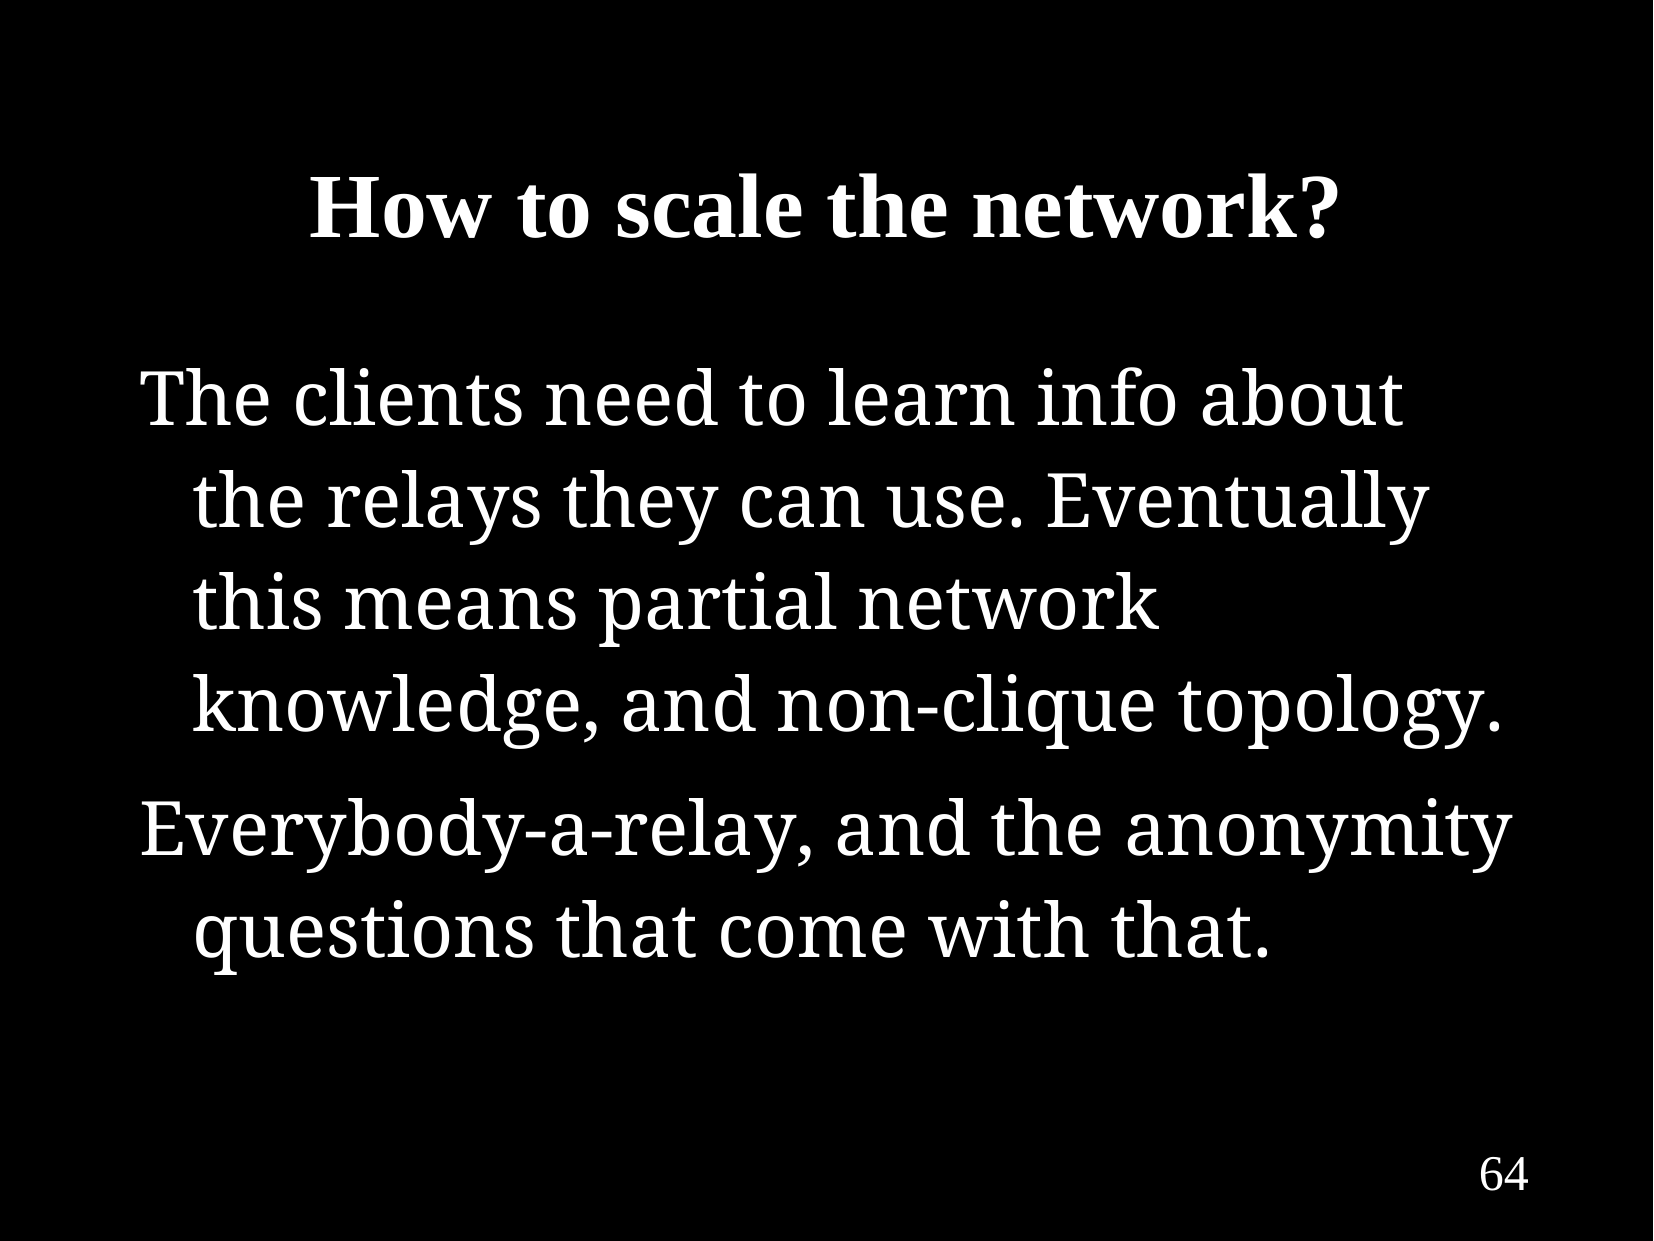

# How to scale the network?
The clients need to learn info about the relays they can use. Eventually this means partial network knowledge, and non-clique topology.
Everybody-a-relay, and the anonymity questions that come with that.